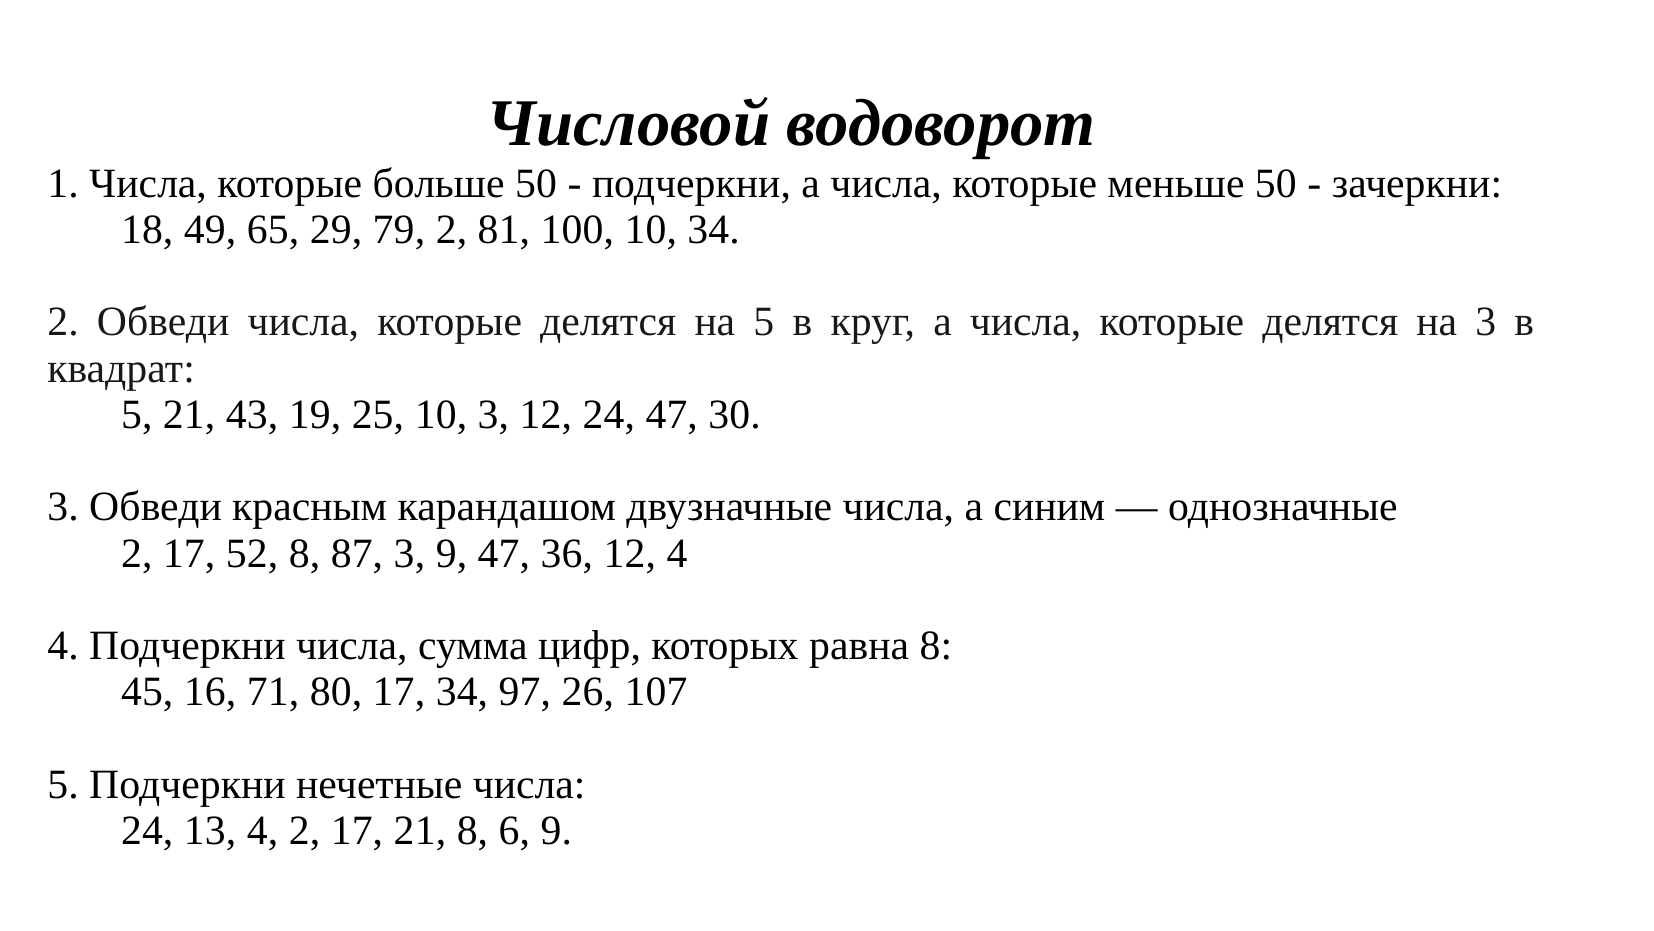

# Числовой водоворот
1. Числа, которые больше 50 - подчеркни, а числа, которые меньше 50 - зачеркни:
	18, 49, 65, 29, 79, 2, 81, 100, 10, 34.
2. Обведи числа, которые делятся на 5 в круг, а числа, которые делятся на 3 в квадрат:
	5, 21, 43, 19, 25, 10, 3, 12, 24, 47, 30.
3. Обведи красным карандашом двузначные числа, а синим — однозначные
	2, 17, 52, 8, 87, 3, 9, 47, 36, 12, 4
4. Подчеркни числа, сумма цифр, которых равна 8:
	45, 16, 71, 80, 17, 34, 97, 26, 107
5. Подчеркни нечетные числа:
	24, 13, 4, 2, 17, 21, 8, 6, 9.